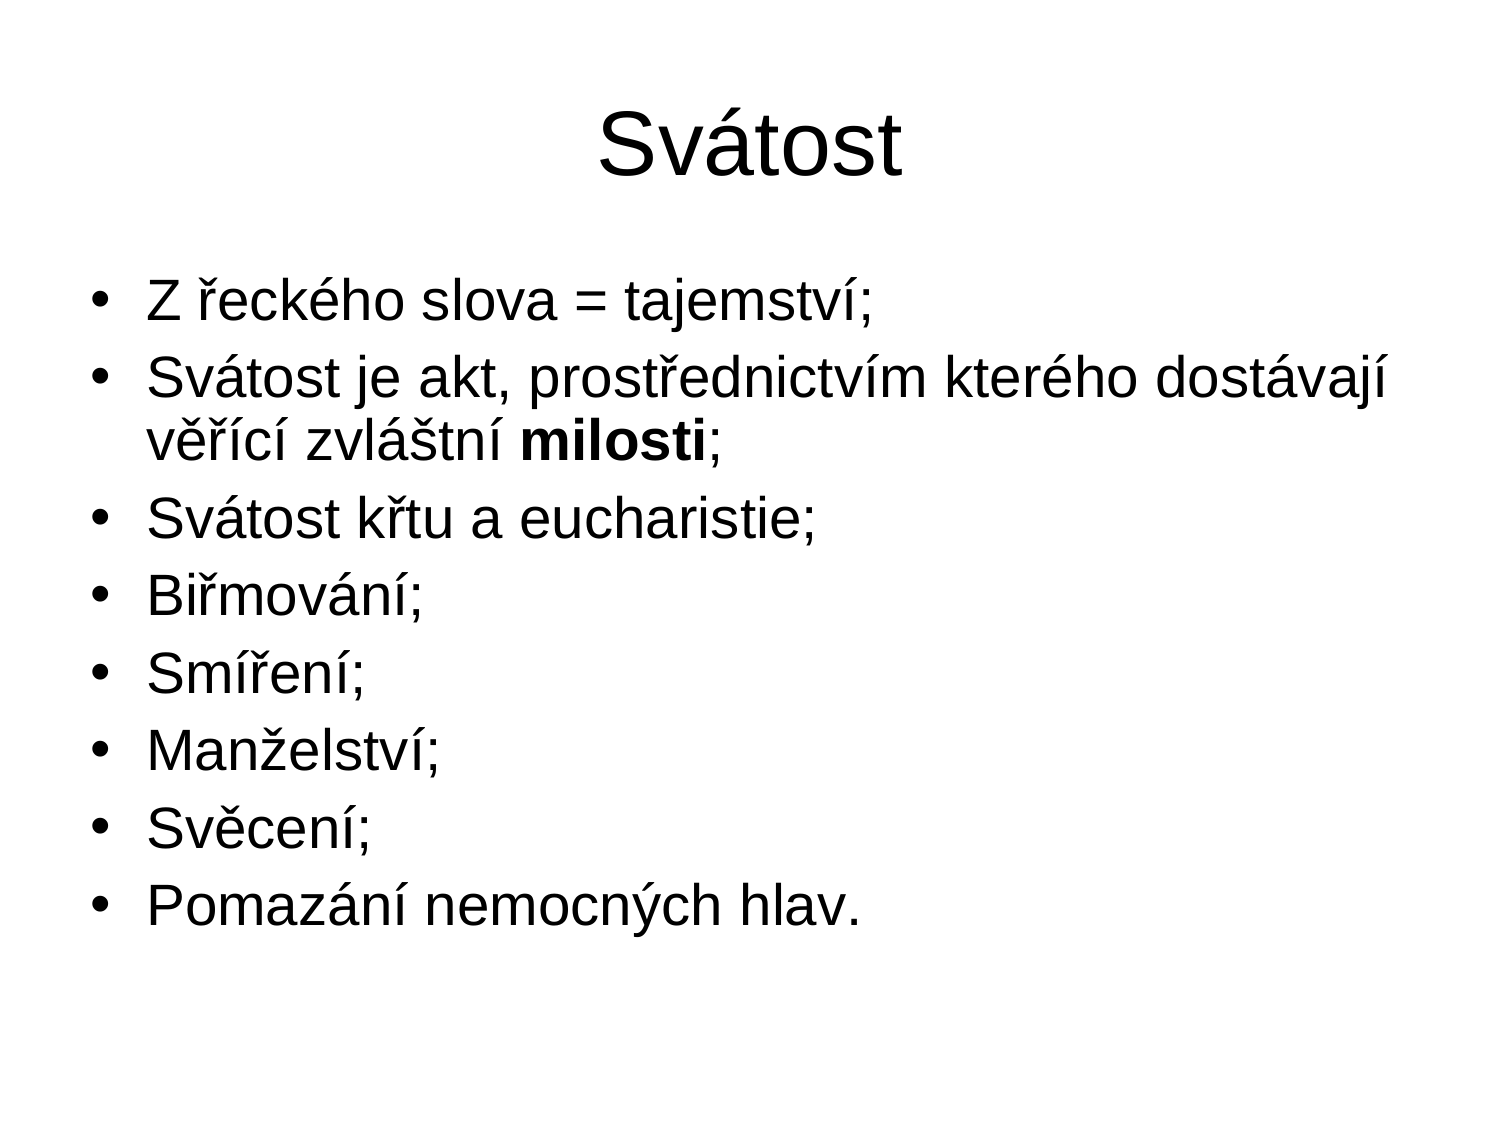

# Svátost
Z řeckého slova = tajemství;
Svátost je akt, prostřednictvím kterého dostávají věřící zvláštní milosti;
Svátost křtu a eucharistie;
Biřmování;
Smíření;
Manželství;
Svěcení;
Pomazání nemocných hlav.